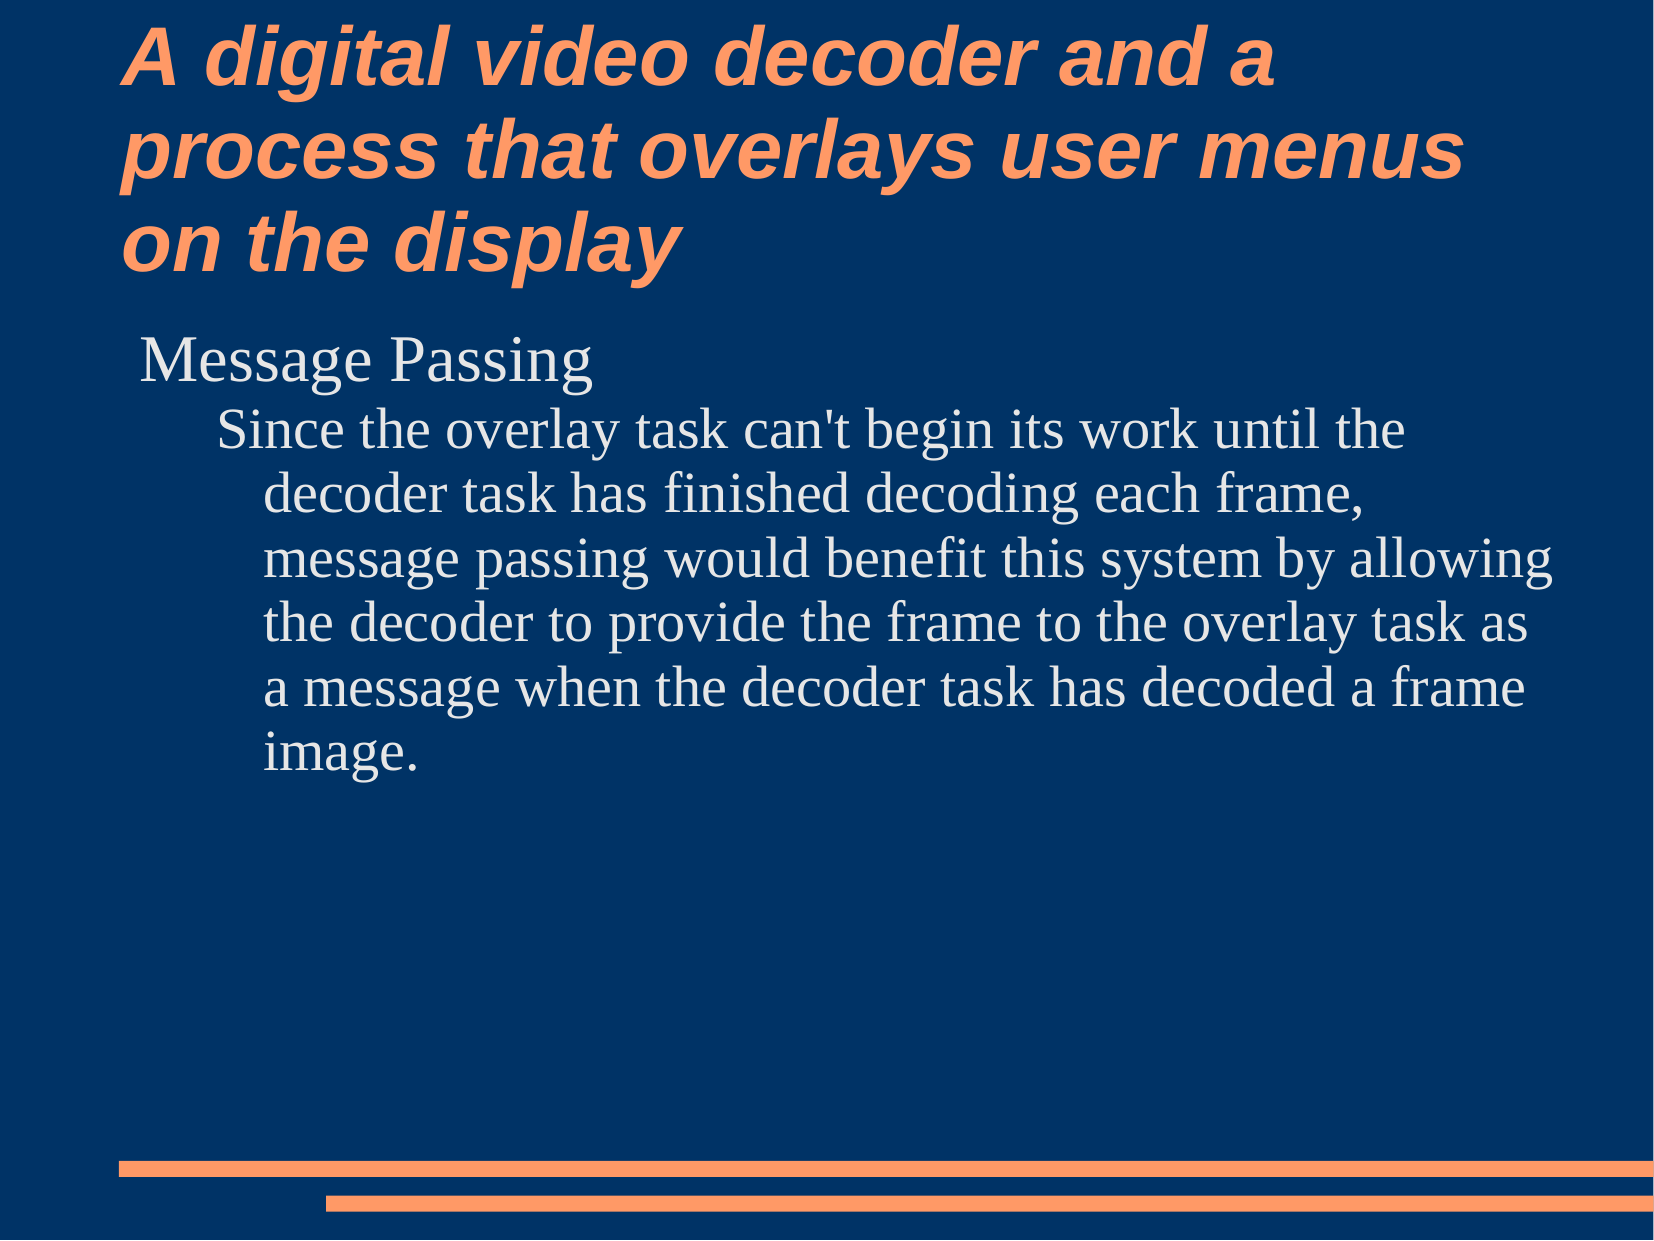

# A digital video decoder and a process that overlays user menus on the display
Message Passing
Since the overlay task can't begin its work until the decoder task has finished decoding each frame, message passing would benefit this system by allowing the decoder to provide the frame to the overlay task as a message when the decoder task has decoded a frame image.